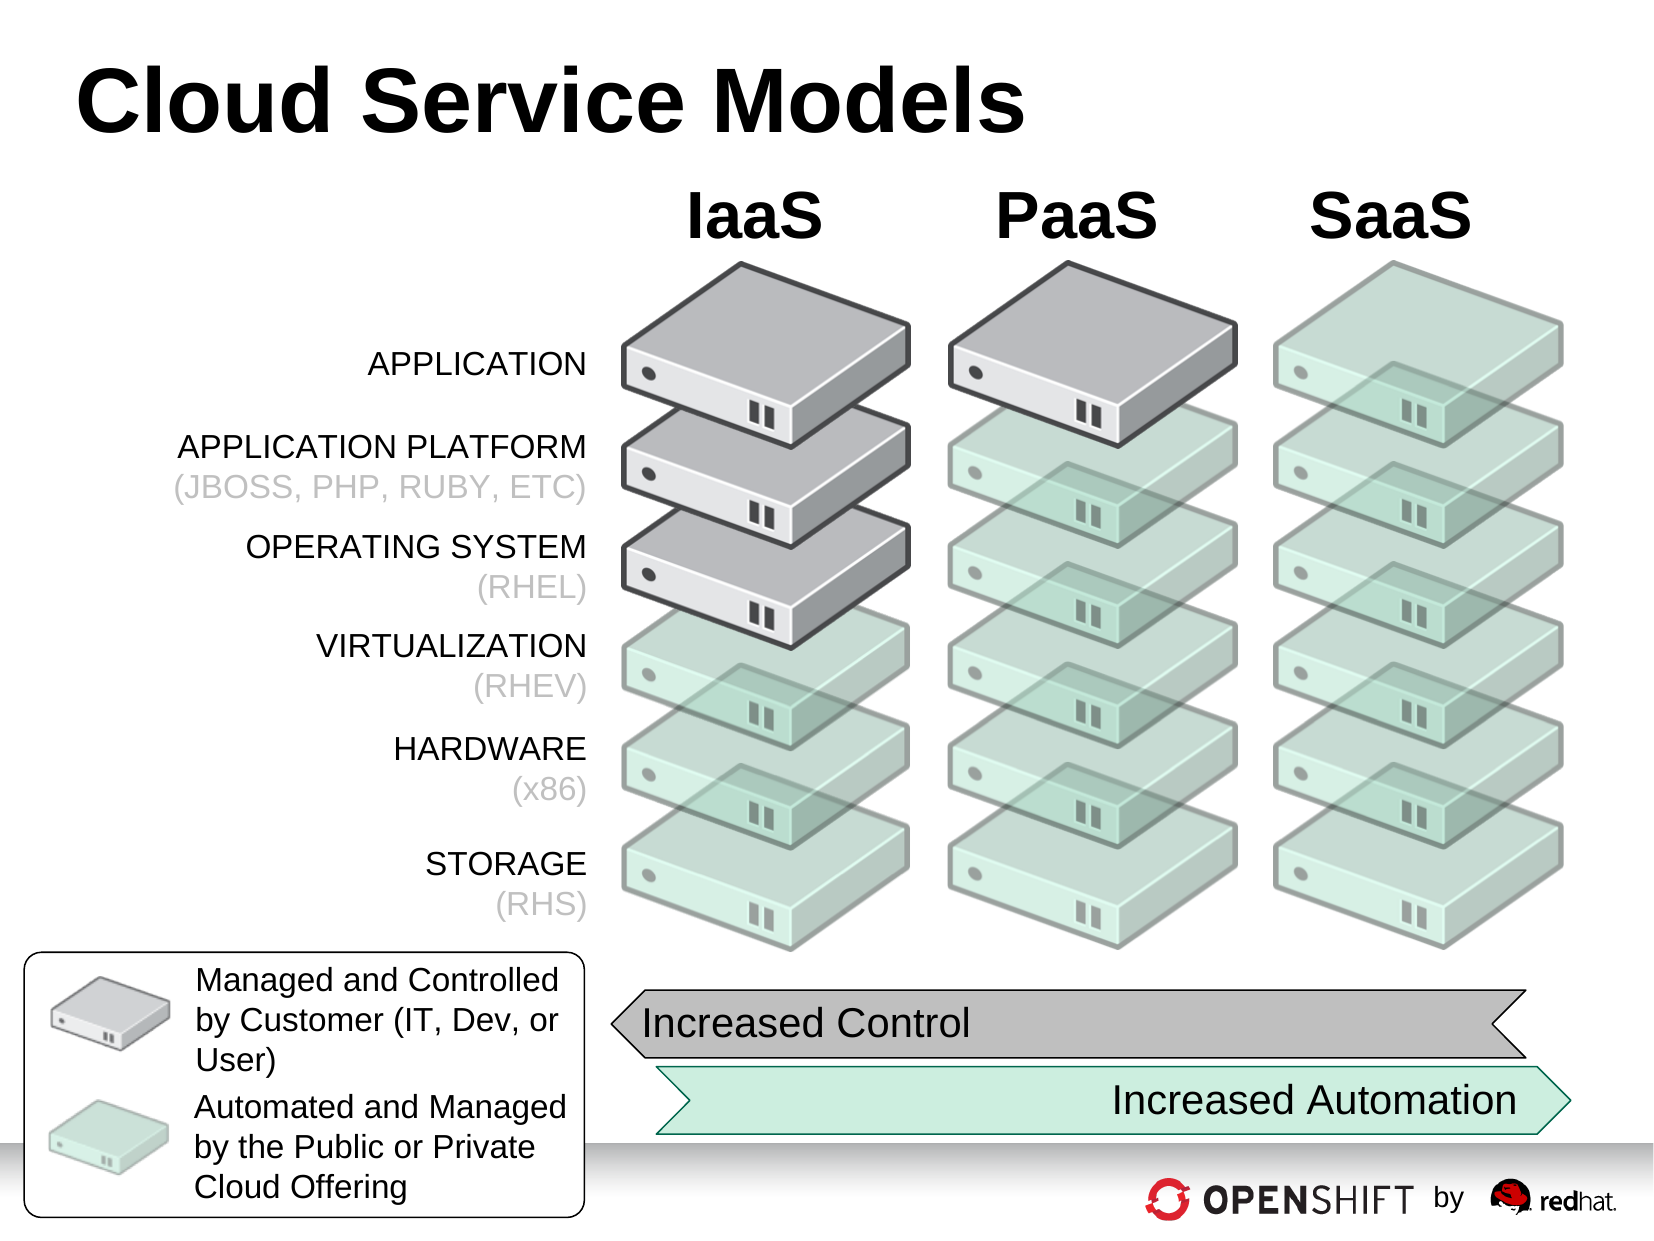

# Cloud Service Models
IaaS
PaaS
SaaS
APPLICATION
APPLICATION PLATFORM
(JBOSS, PHP, RUBY, ETC)
OPERATING SYSTEM
(RHEL)
VIRTUALIZATION
(RHEV)
HARDWARE
(x86)
STORAGE
(RHS)
Managed and Controlled by Customer (IT, Dev, or User)
Increased Control
Increased Automation
Automated and Managed by the Public or Private Cloud Offering